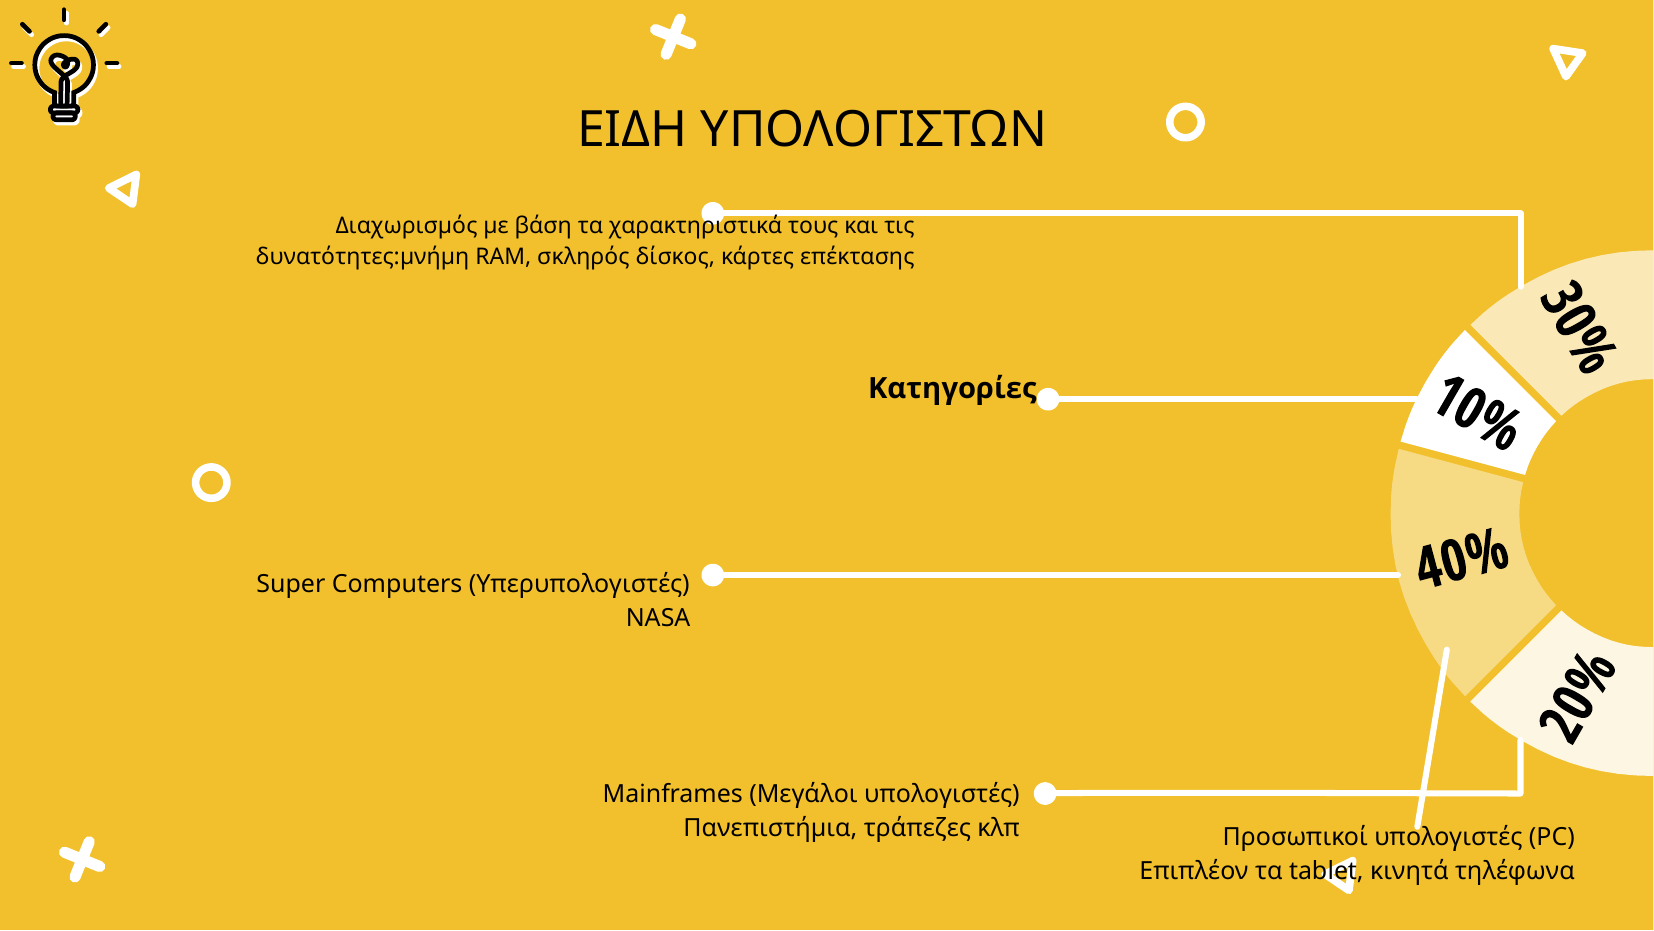

# ΕΙΔΗ ΥΠΟΛΟΓΙΣΤΩΝ
Διαχωρισμός με βάση τα χαρακτηριστικά τους και τις δυνατότητες:μνήμη RAM, σκληρός δίσκος, κάρτες επέκτασης
Κατηγορίες
Super Computers (Υπερυπολογιστές)
NASA
Mainframes (Μεγάλοι υπολογιστές)
Πανεπιστήμια, τράπεζες κλπ
Προσωπικοί υπολογιστές (PC)
Επιπλέον τα tablet, κινητά τηλέφωνα